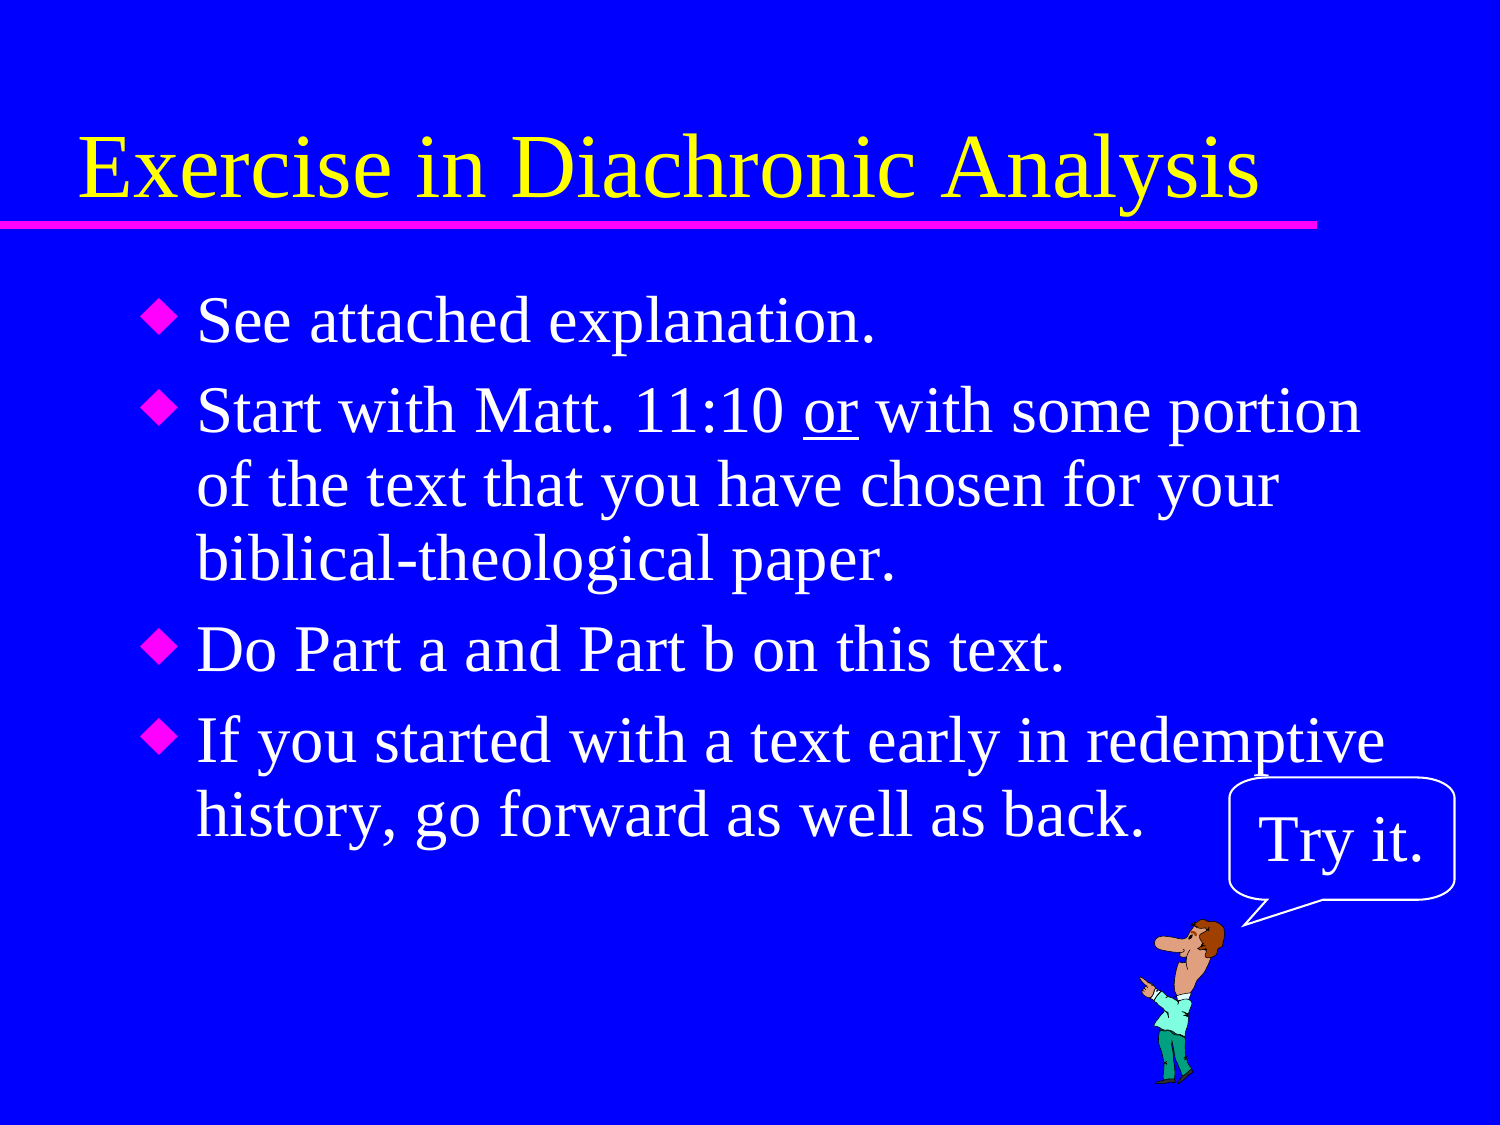

# Exercise in Diachronic Analysis
See attached explanation.
Start with Matt. 11:10 or with some portion of the text that you have chosen for your biblical-theological paper.
Do Part a and Part b on this text.
If you started with a text early in redemptive history, go forward as well as back.
Try it.